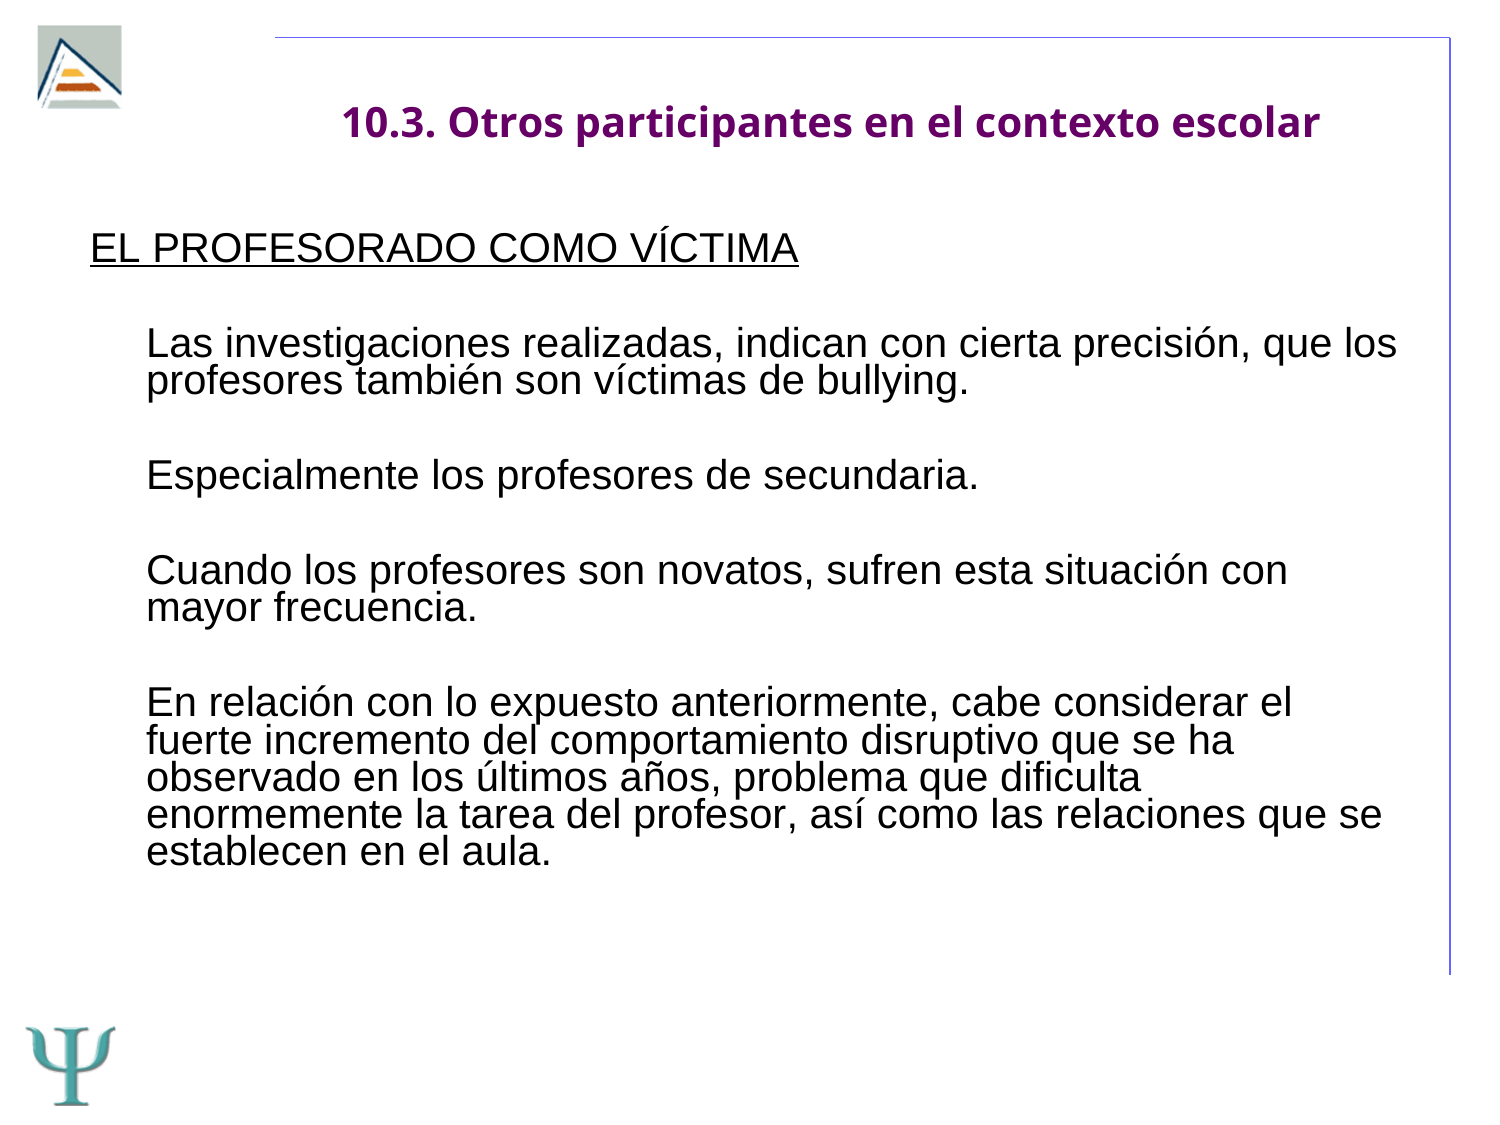

# 10.3. Otros participantes en el contexto escolar
EL PROFESORADO COMO VÍCTIMA
	Las investigaciones realizadas, indican con cierta precisión, que los profesores también son víctimas de bullying.
	Especialmente los profesores de secundaria.
	Cuando los profesores son novatos, sufren esta situación con mayor frecuencia.
	En relación con lo expuesto anteriormente, cabe considerar el fuerte incremento del comportamiento disruptivo que se ha observado en los últimos años, problema que dificulta enormemente la tarea del profesor, así como las relaciones que se establecen en el aula.